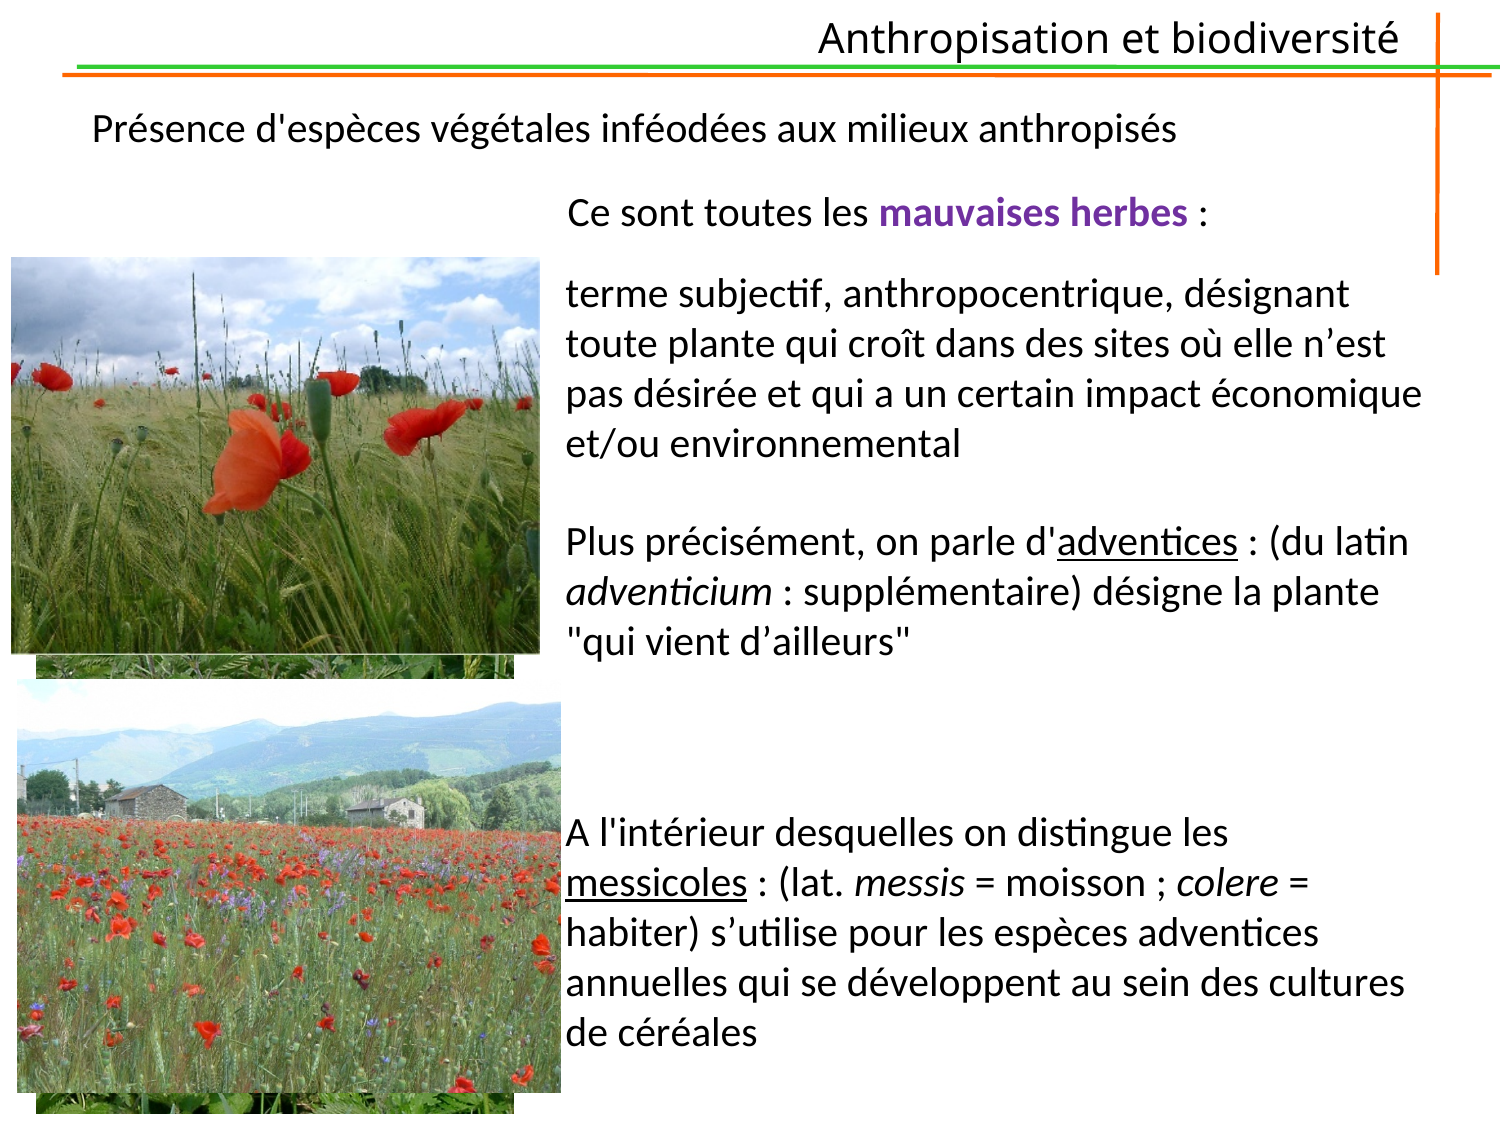

Anthropisation et biodiversité
Présence d'espèces végétales inféodées aux milieux anthropisés
Ce sont toutes les mauvaises herbes :
terme subjectif, anthropocentrique, désignant toute plante qui croît dans des sites où elle n’est pas désirée et qui a un certain impact économique et/ou environnemental
Plus précisément, on parle d'adventices : (du latin adventicium : supplémentaire) désigne la plante "qui vient d’ailleurs"
A l'intérieur desquelles on distingue les messicoles : (lat. messis = moisson ; colere = habiter) s’utilise pour les espèces adventices annuelles qui se développent au sein des cultures de céréales